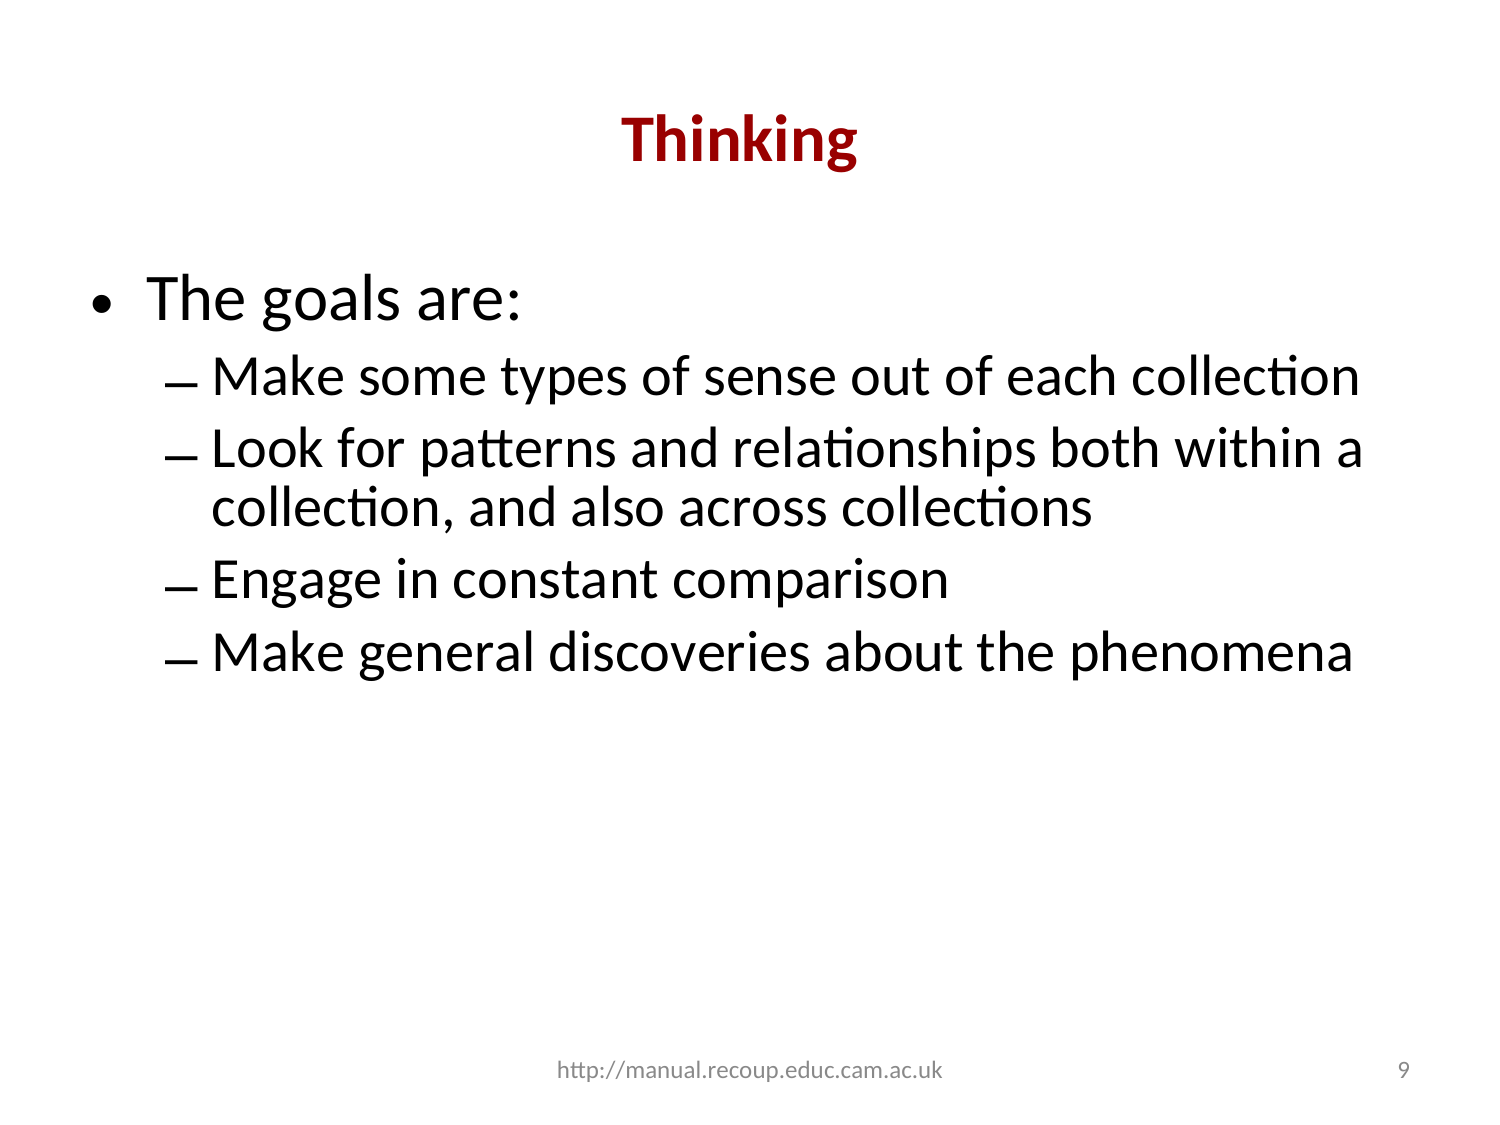

# Thinking
The goals are:
Make some types of sense out of each collection
Look for patterns and relationships both within a collection, and also across collections
Engage in constant comparison
Make general discoveries about the phenomena
http://manual.recoup.educ.cam.ac.uk
9